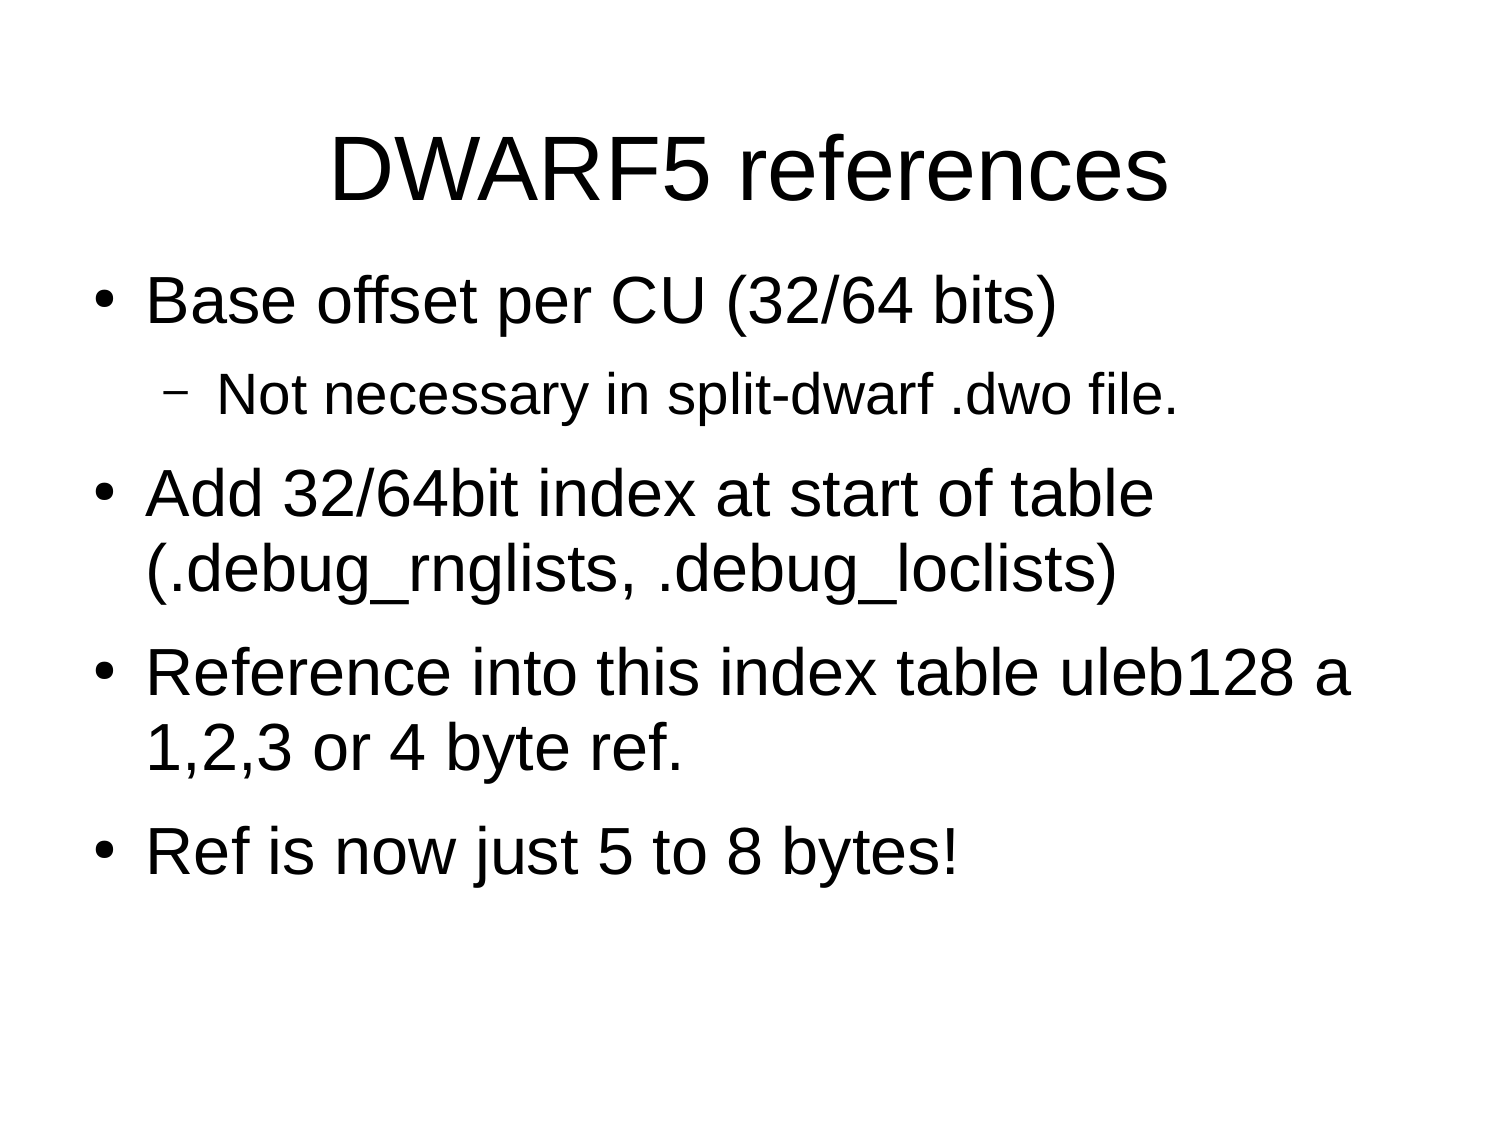

# DWARF5 references
Base offset per CU (32/64 bits)
Not necessary in split-dwarf .dwo file.
Add 32/64bit index at start of table (.debug_rnglists, .debug_loclists)
Reference into this index table uleb128 a 1,2,3 or 4 byte ref.
Ref is now just 5 to 8 bytes!